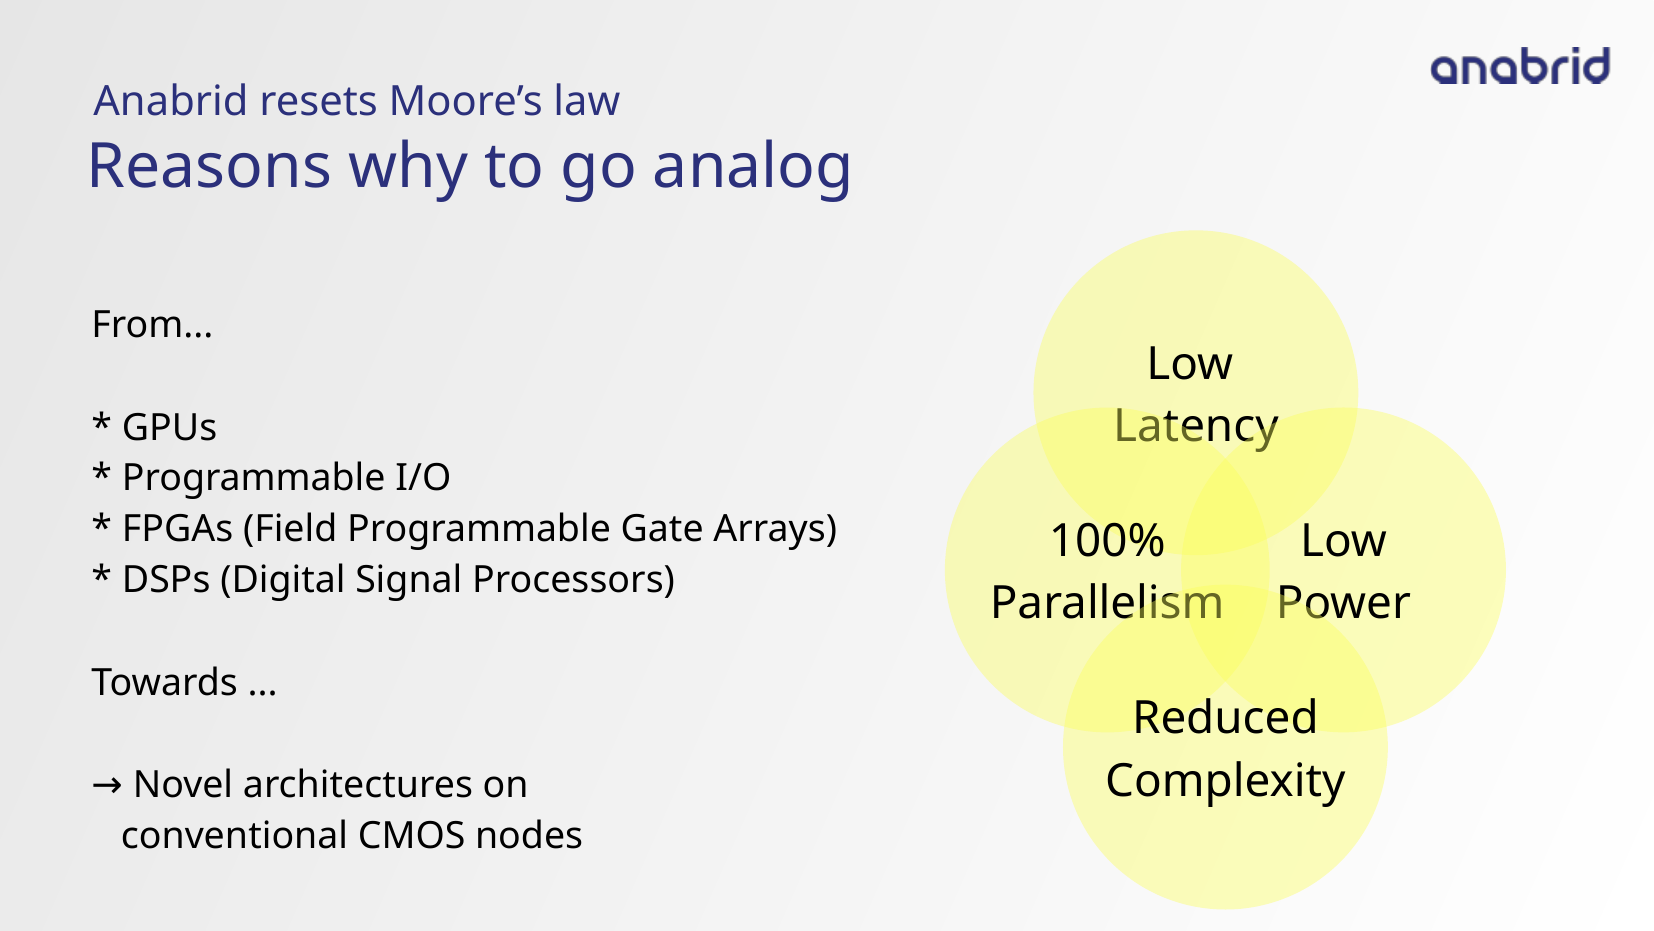

Anabrid resets Moore’s law
# Reasons why to go analog
Low
Latency
From...
* GPUs
* Programmable I/O
* FPGAs (Field Programmable Gate Arrays)
* DSPs (Digital Signal Processors)
Towards ...
→ Novel architectures on
 conventional CMOS nodes
Low
Power
100%
Parallelism
Reduced
Complexity